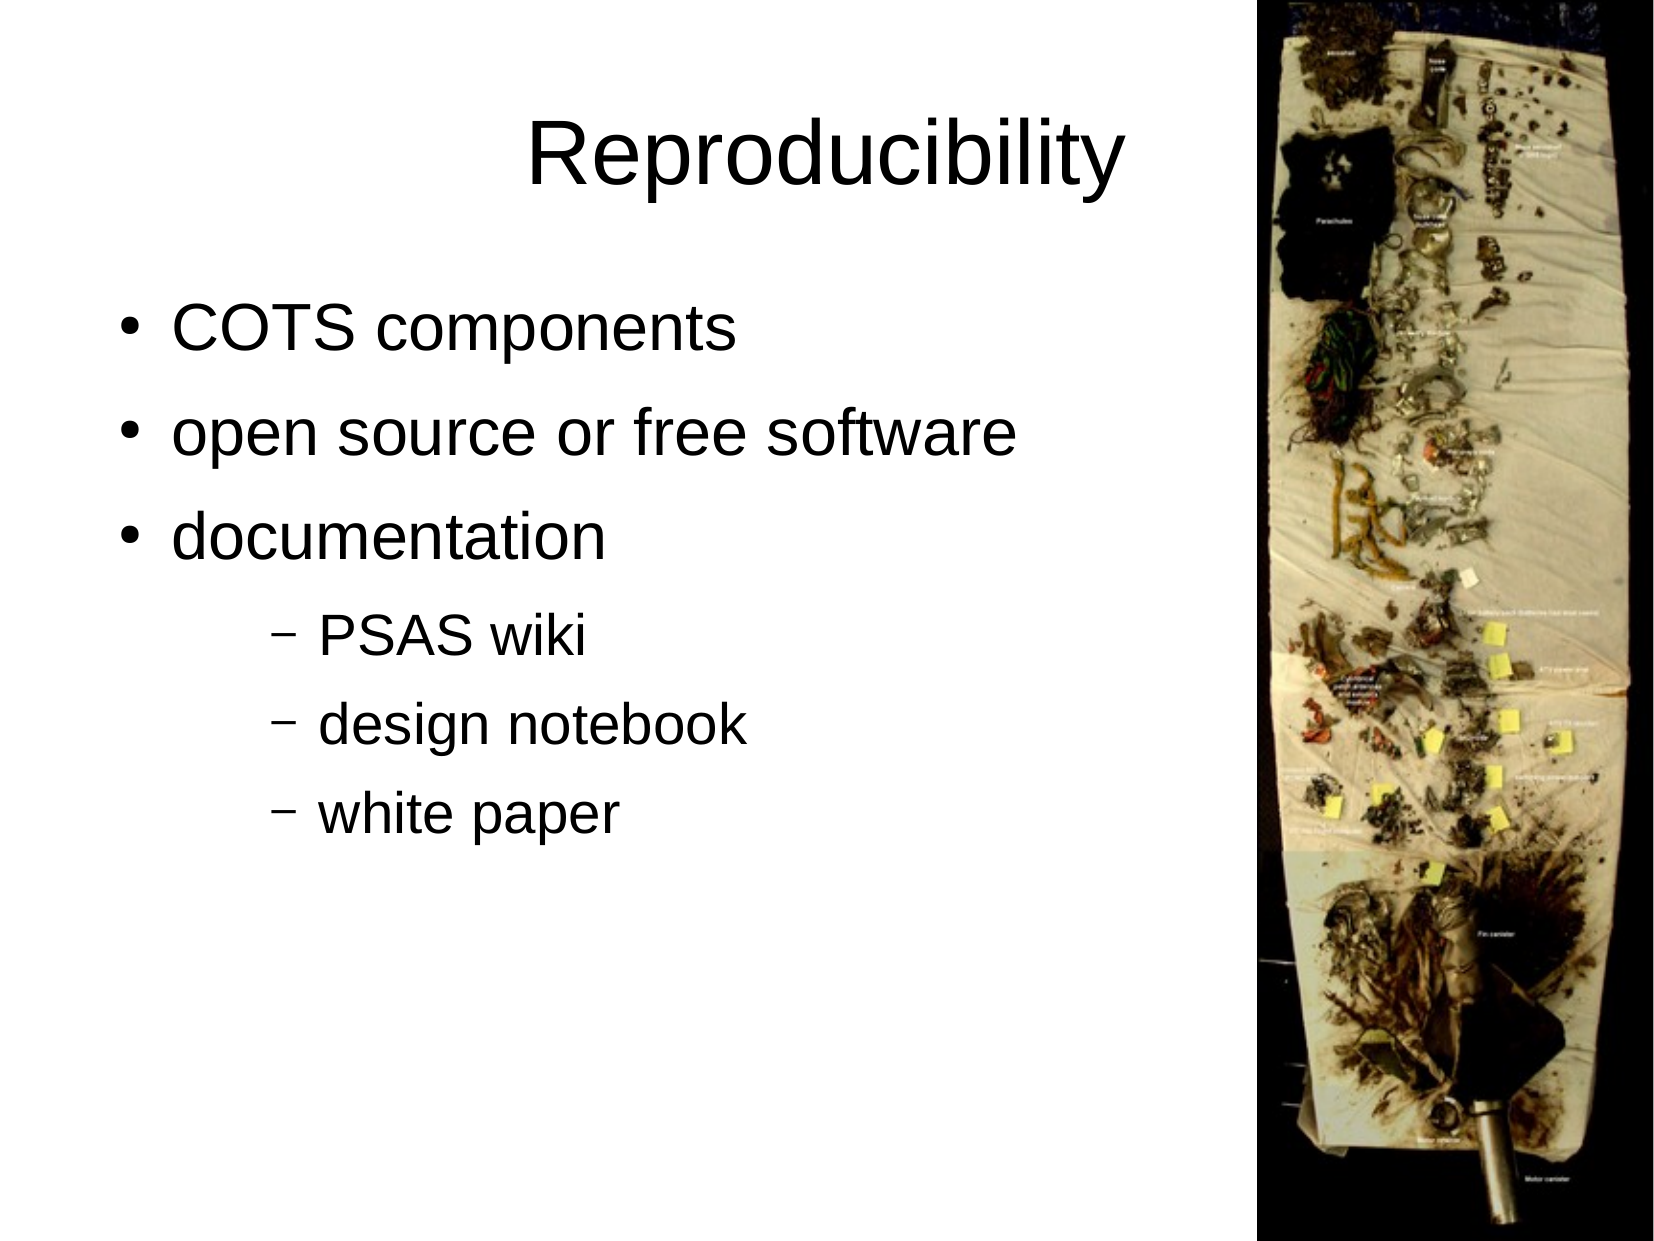

# Reproducibility
COTS components
open source or free software
documentation
PSAS wiki
design notebook
white paper